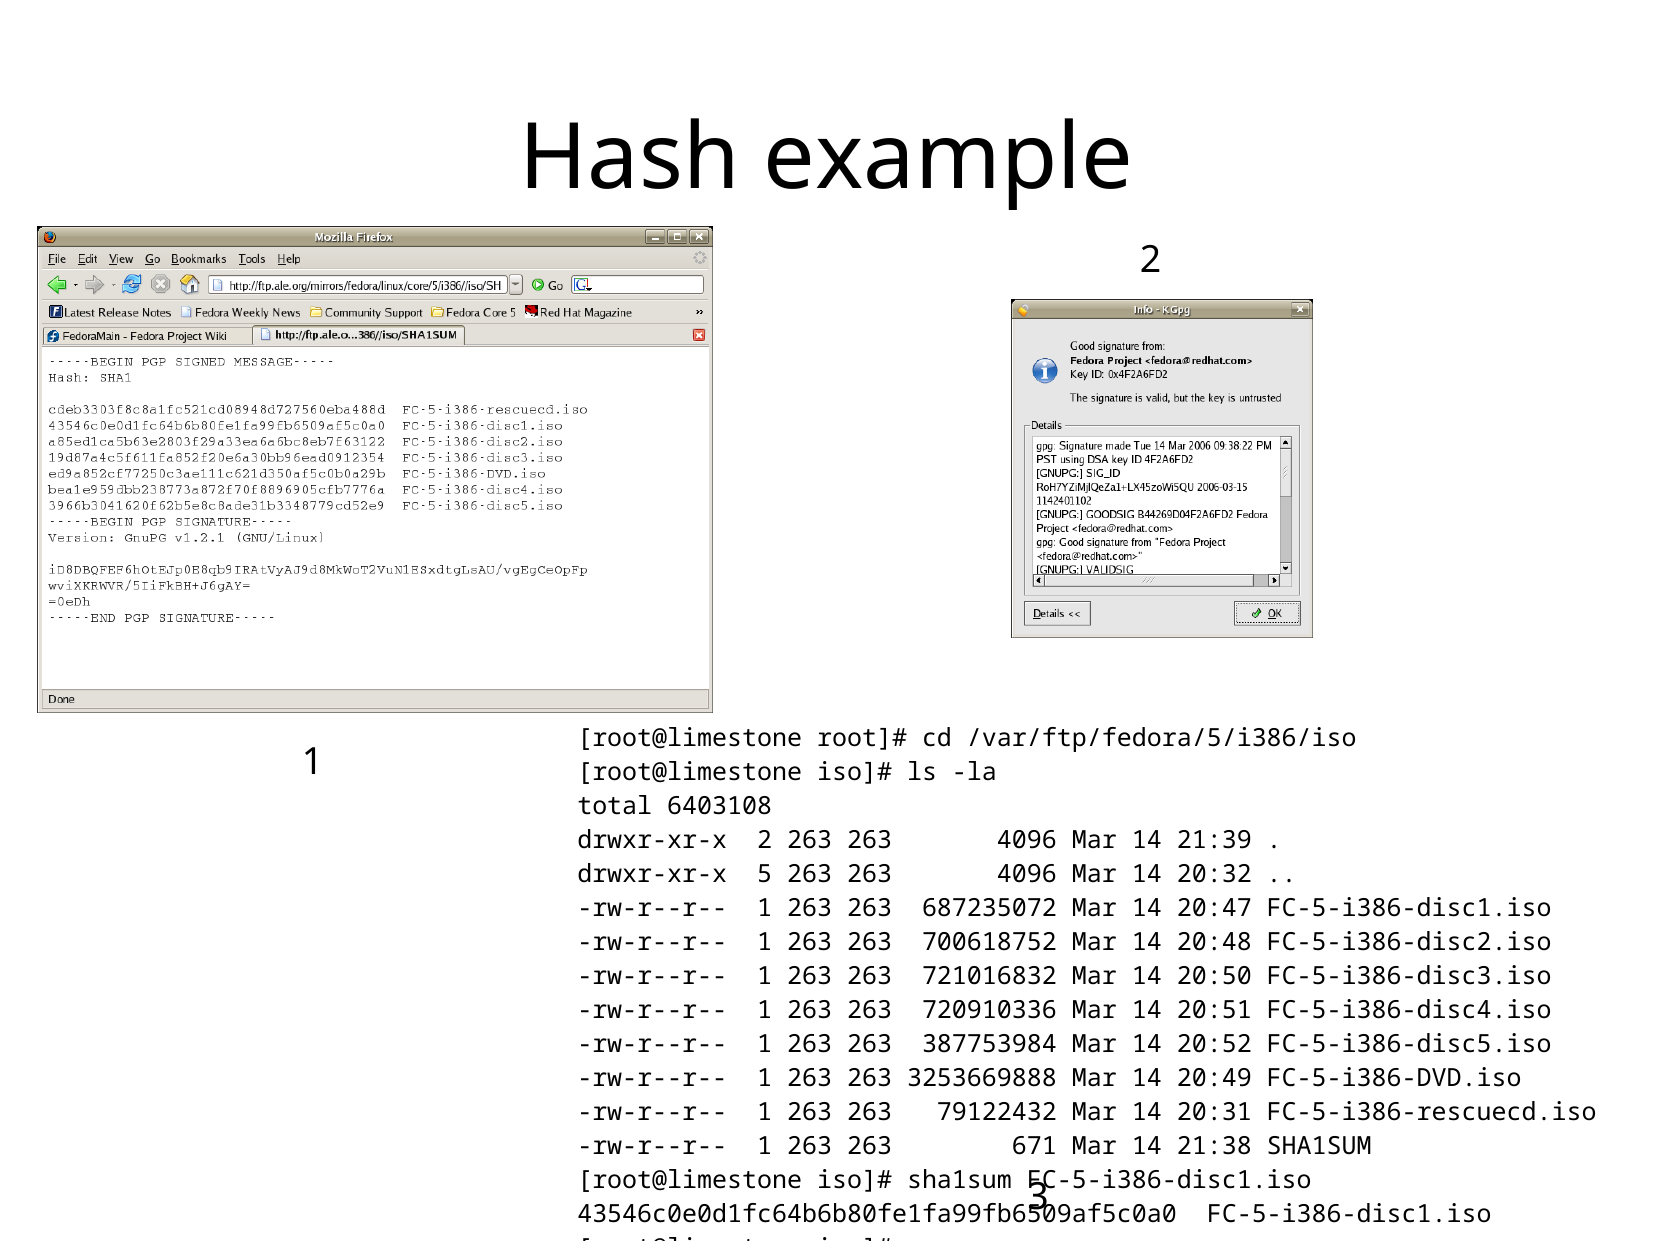

# Hash example
2
[root@limestone root]# cd /var/ftp/fedora/5/i386/iso
[root@limestone iso]# ls -la
total 6403108
drwxr-xr-x 2 263 263 4096 Mar 14 21:39 .
drwxr-xr-x 5 263 263 4096 Mar 14 20:32 ..
-rw-r--r-- 1 263 263 687235072 Mar 14 20:47 FC-5-i386-disc1.iso
-rw-r--r-- 1 263 263 700618752 Mar 14 20:48 FC-5-i386-disc2.iso
-rw-r--r-- 1 263 263 721016832 Mar 14 20:50 FC-5-i386-disc3.iso
-rw-r--r-- 1 263 263 720910336 Mar 14 20:51 FC-5-i386-disc4.iso
-rw-r--r-- 1 263 263 387753984 Mar 14 20:52 FC-5-i386-disc5.iso
-rw-r--r-- 1 263 263 3253669888 Mar 14 20:49 FC-5-i386-DVD.iso
-rw-r--r-- 1 263 263 79122432 Mar 14 20:31 FC-5-i386-rescuecd.iso
-rw-r--r-- 1 263 263 671 Mar 14 21:38 SHA1SUM
[root@limestone iso]# sha1sum FC-5-i386-disc1.iso
43546c0e0d1fc64b6b80fe1fa99fb6509af5c0a0 FC-5-i386-disc1.iso
[root@limestone iso]#
1
3